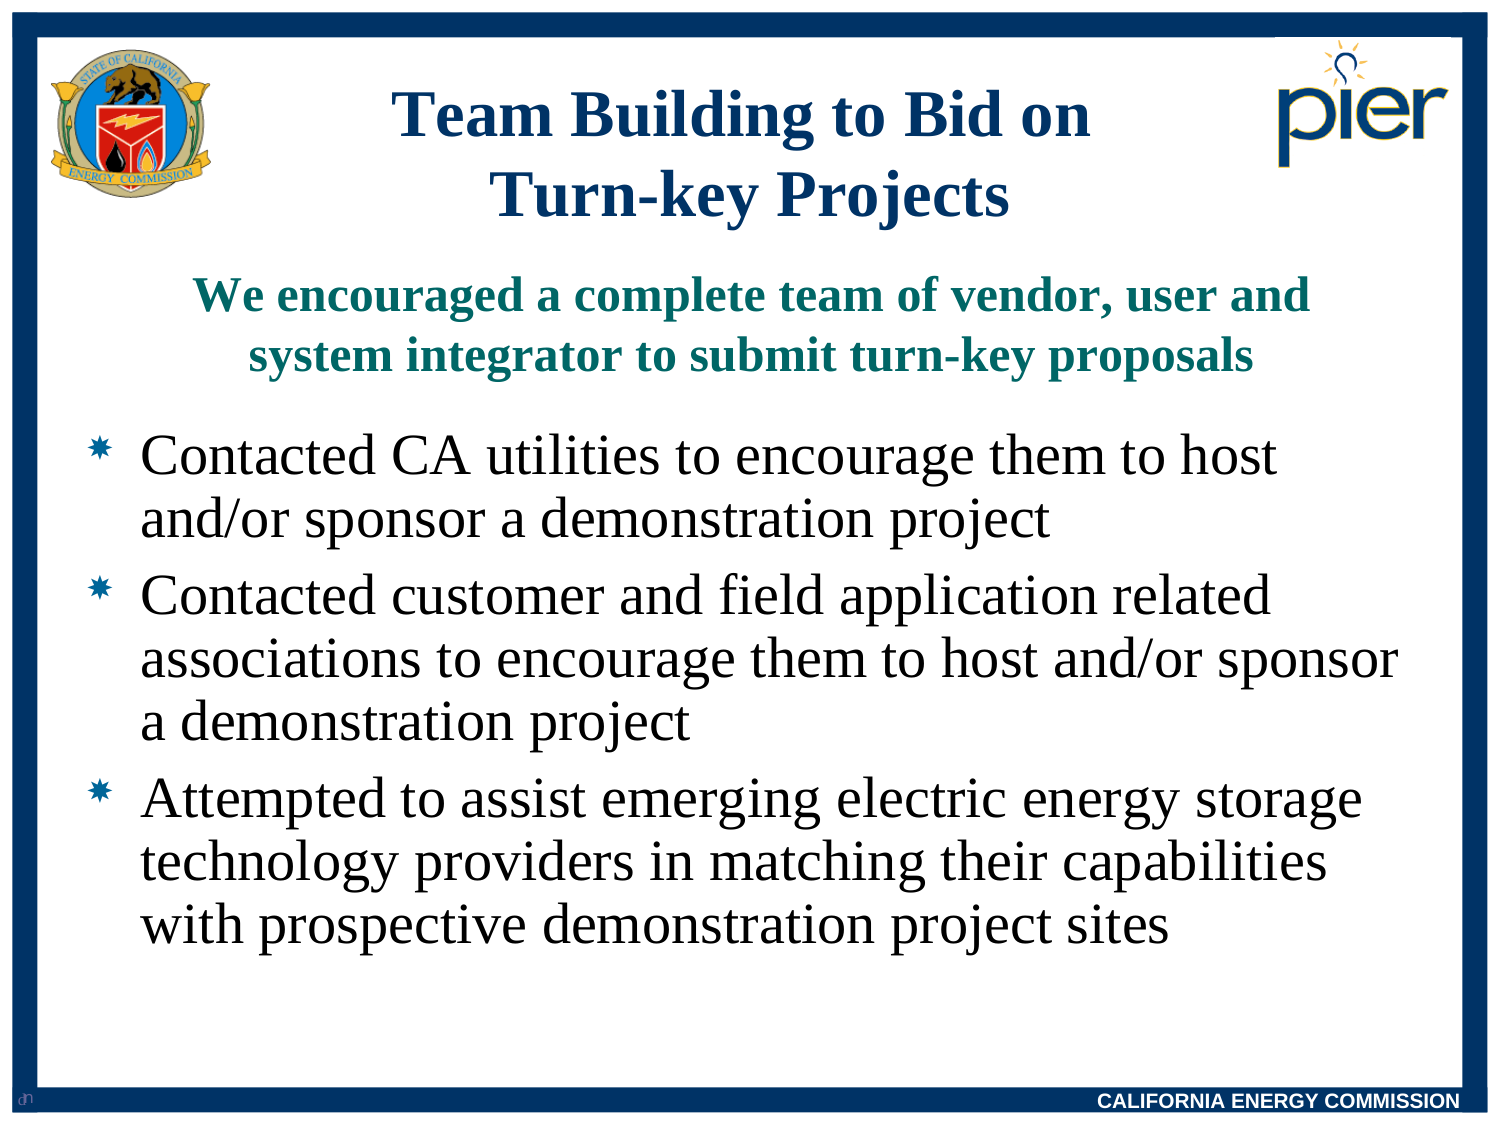

# Team Building to Bid on Turn-key Projects
We encouraged a complete team of vendor, user and system integrator to submit turn-key proposals
Contacted CA utilities to encourage them to host and/or sponsor a demonstration project
Contacted customer and field application related associations to encourage them to host and/or sponsor a demonstration project
Attempted to assist emerging electric energy storage technology providers in matching their capabilities with prospective demonstration project sites